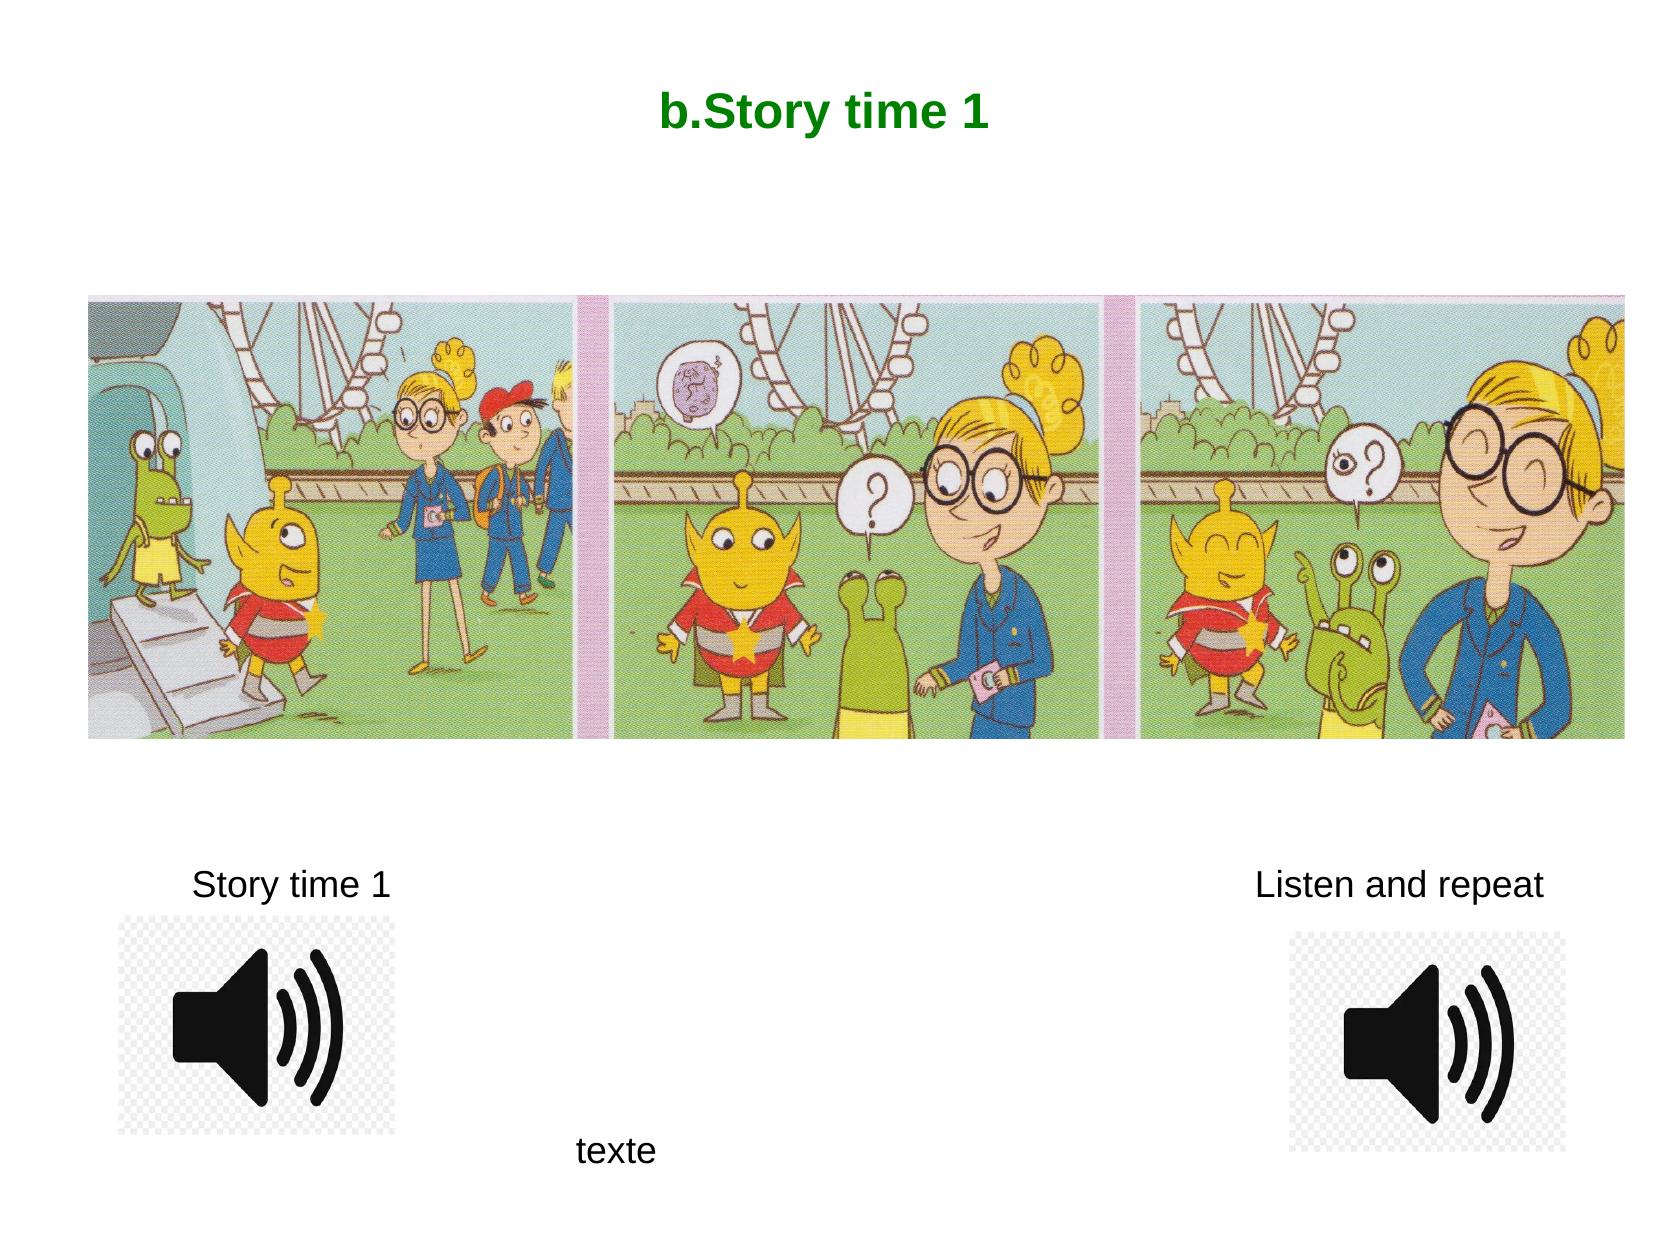

b.Story time 1
Story time 1
Listen and repeat
texte